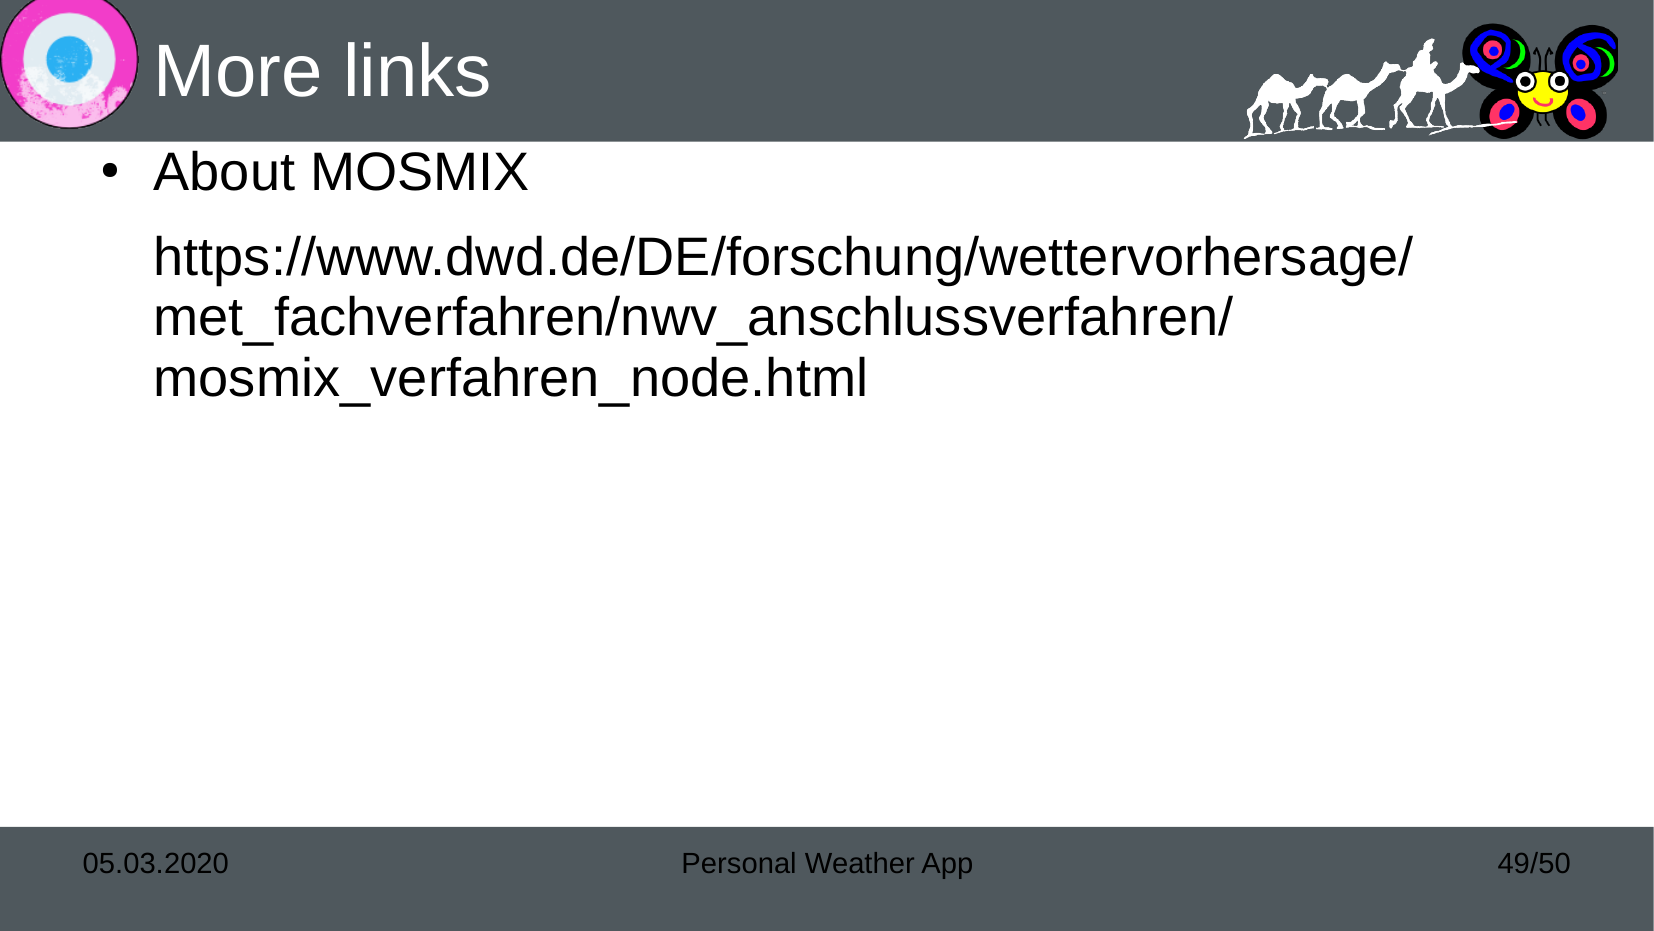

# More links
About MOSMIX
https://www.dwd.de/DE/forschung/wettervorhersage/met_fachverfahren/nwv_anschlussverfahren/mosmix_verfahren_node.html
08. März 2019
49